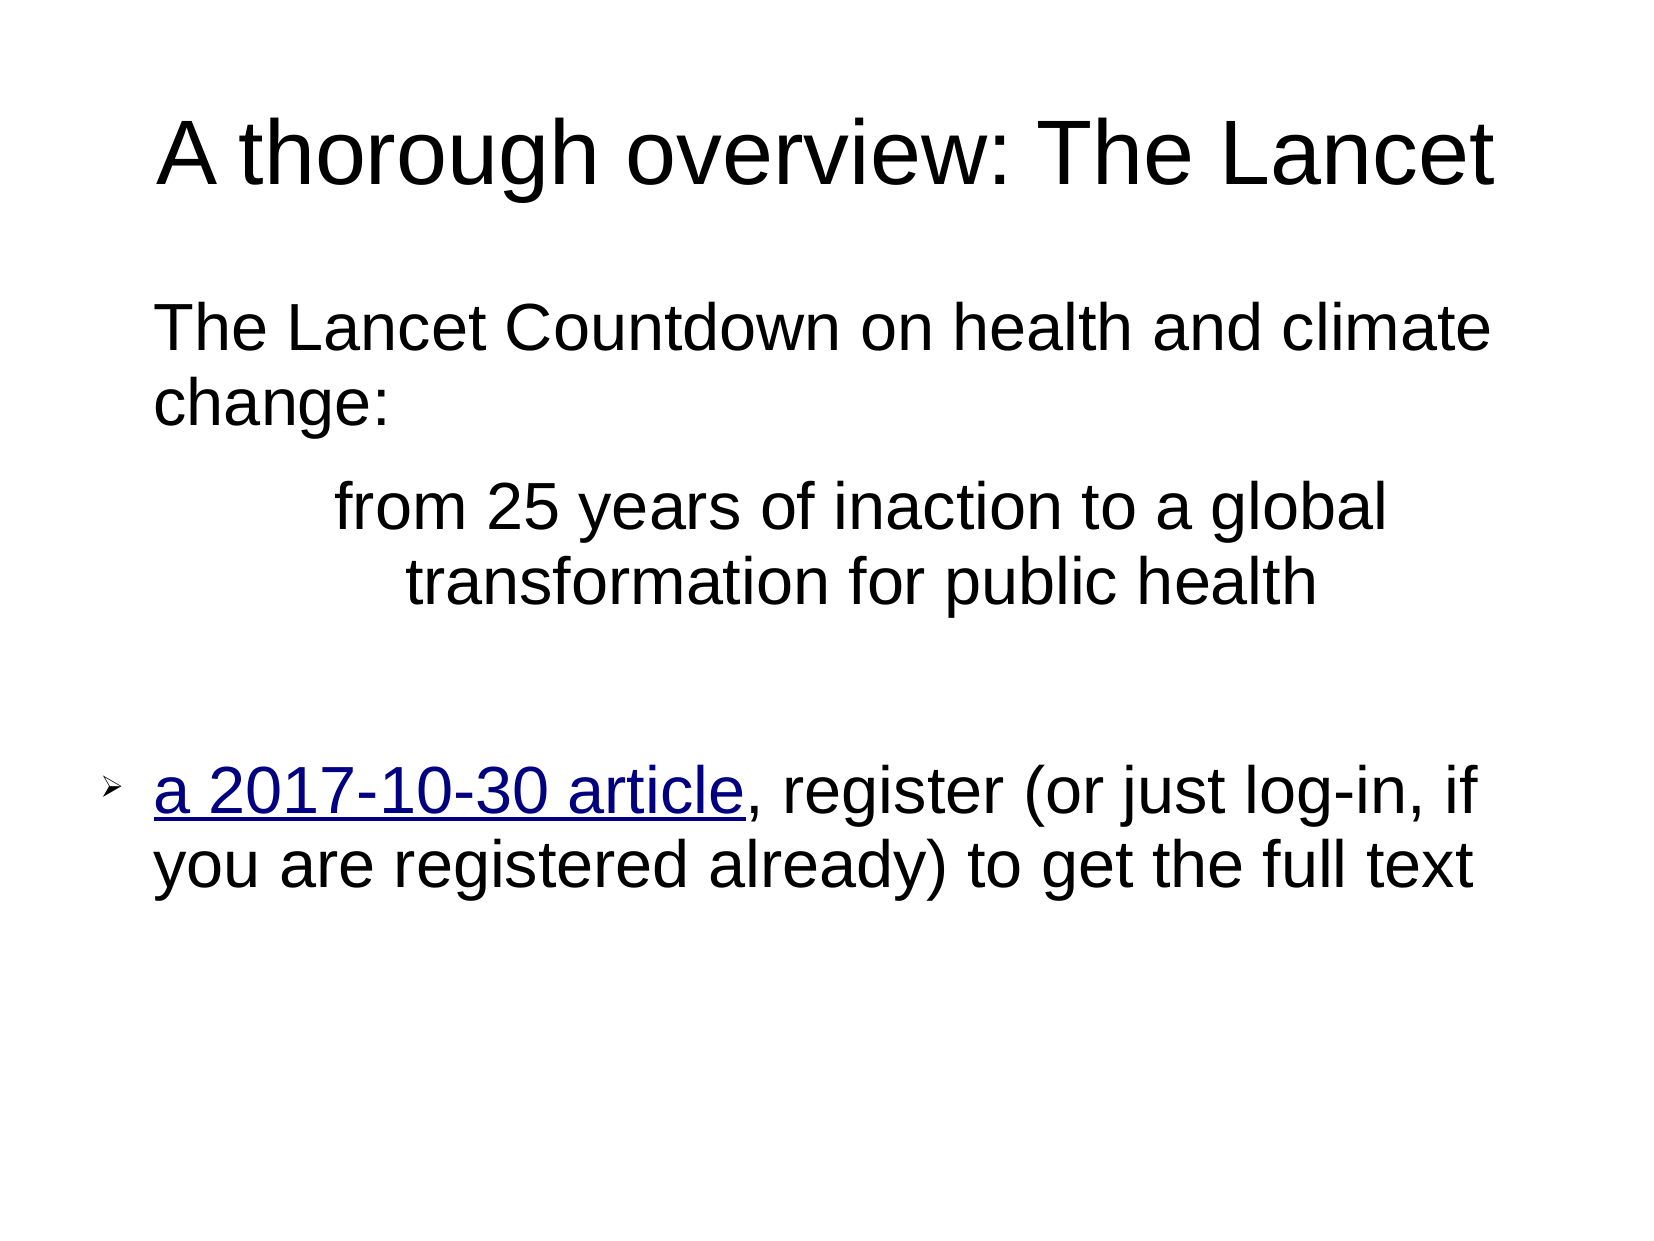

# A thorough overview: The Lancet
The Lancet Countdown on health and climate change:
from 25 years of inaction to a global transformation for public health
a 2017-10-30 article, register (or just log-in, if you are registered already) to get the full text